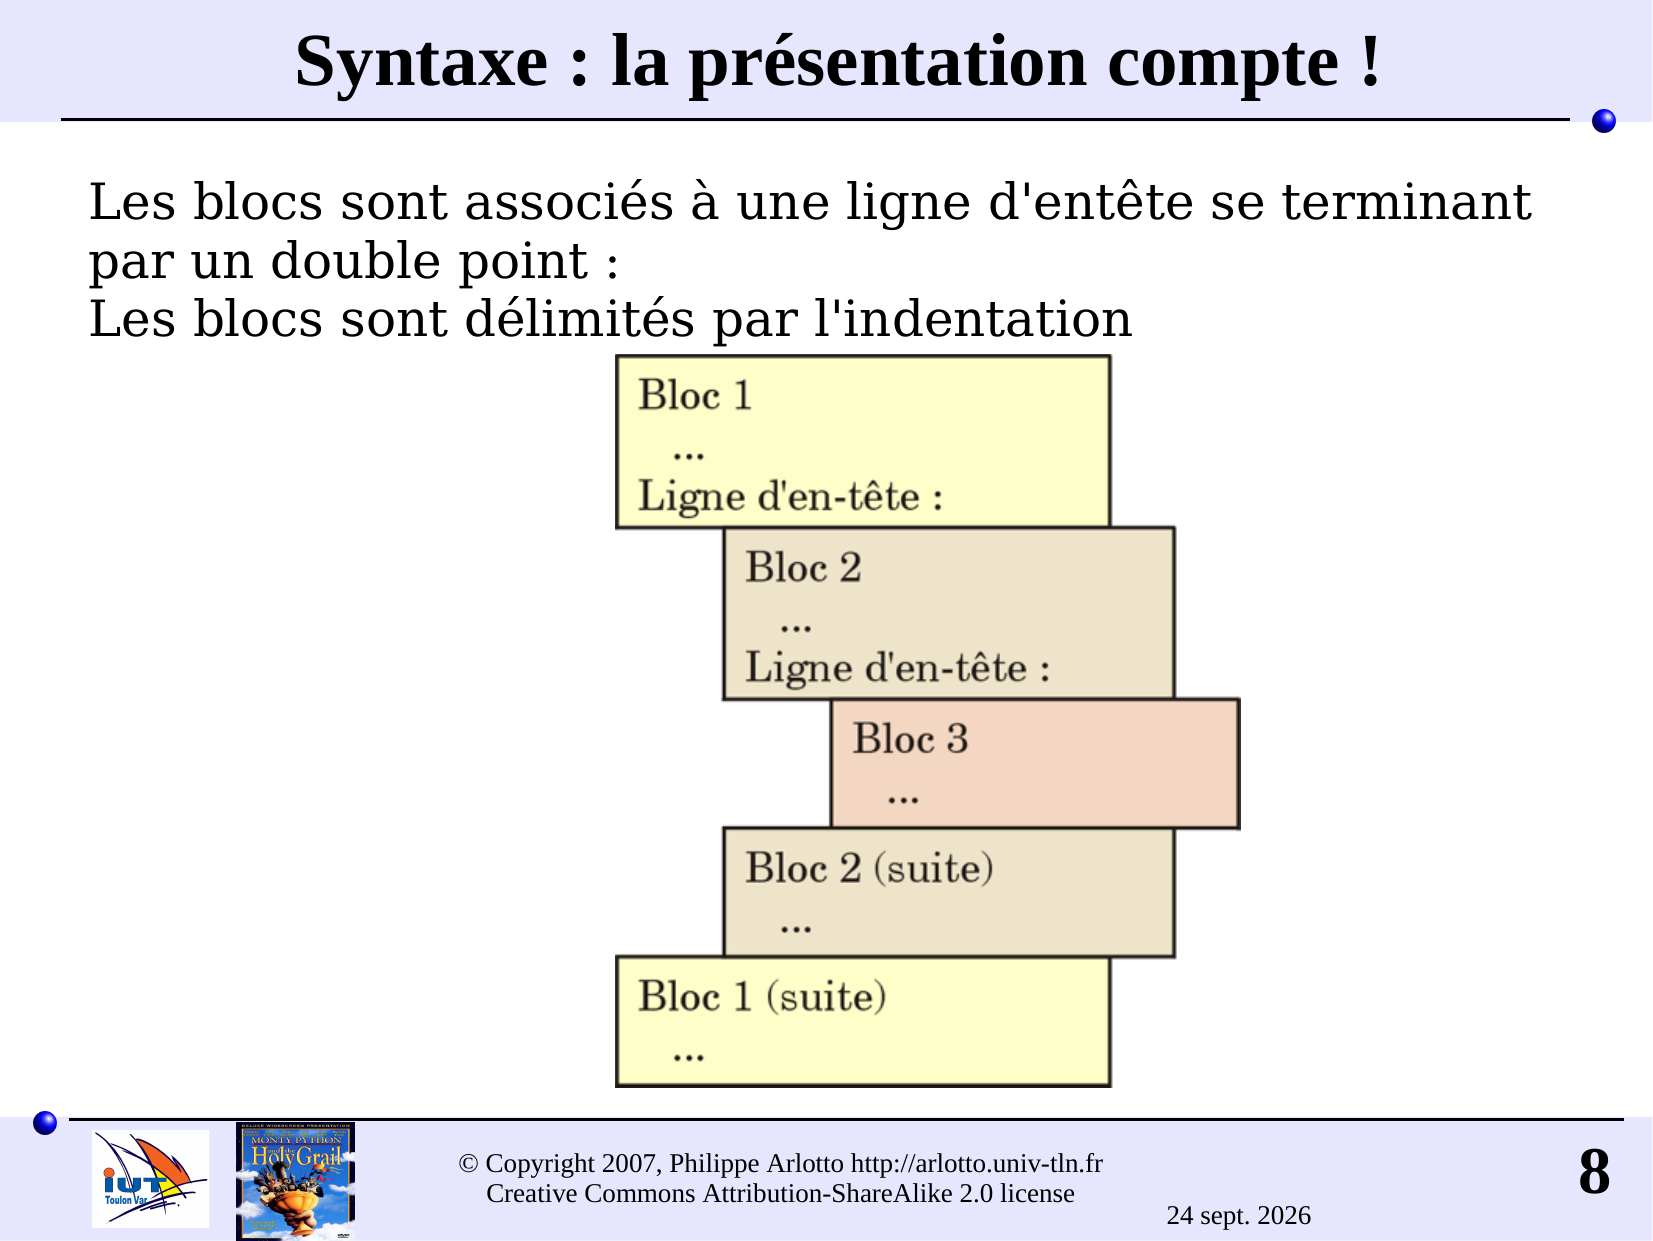

# Syntaxe : la présentation compte !
Les blocs sont associés à une ligne d'entête se terminant
par un double point :
Les blocs sont délimités par l'indentation